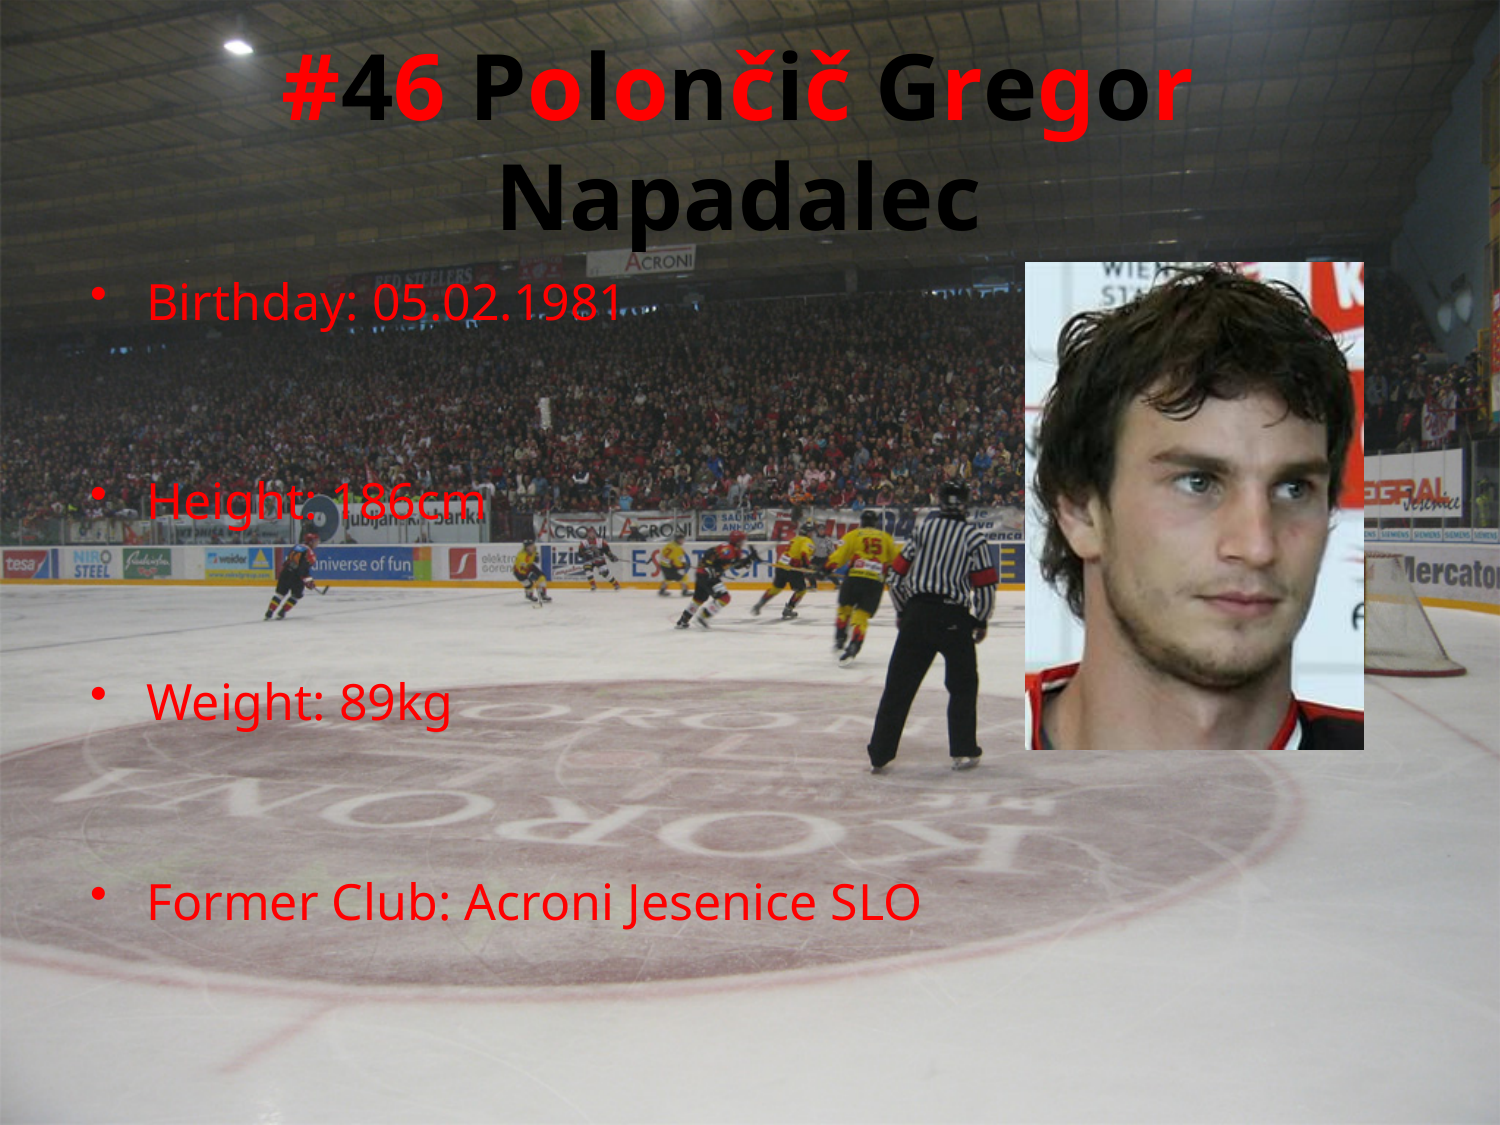

# #46 Polončič Gregor Napadalec
Birthday: 05.02.1981
Height: 186cm
Weight: 89kg
Former Club: Acroni Jesenice SLO